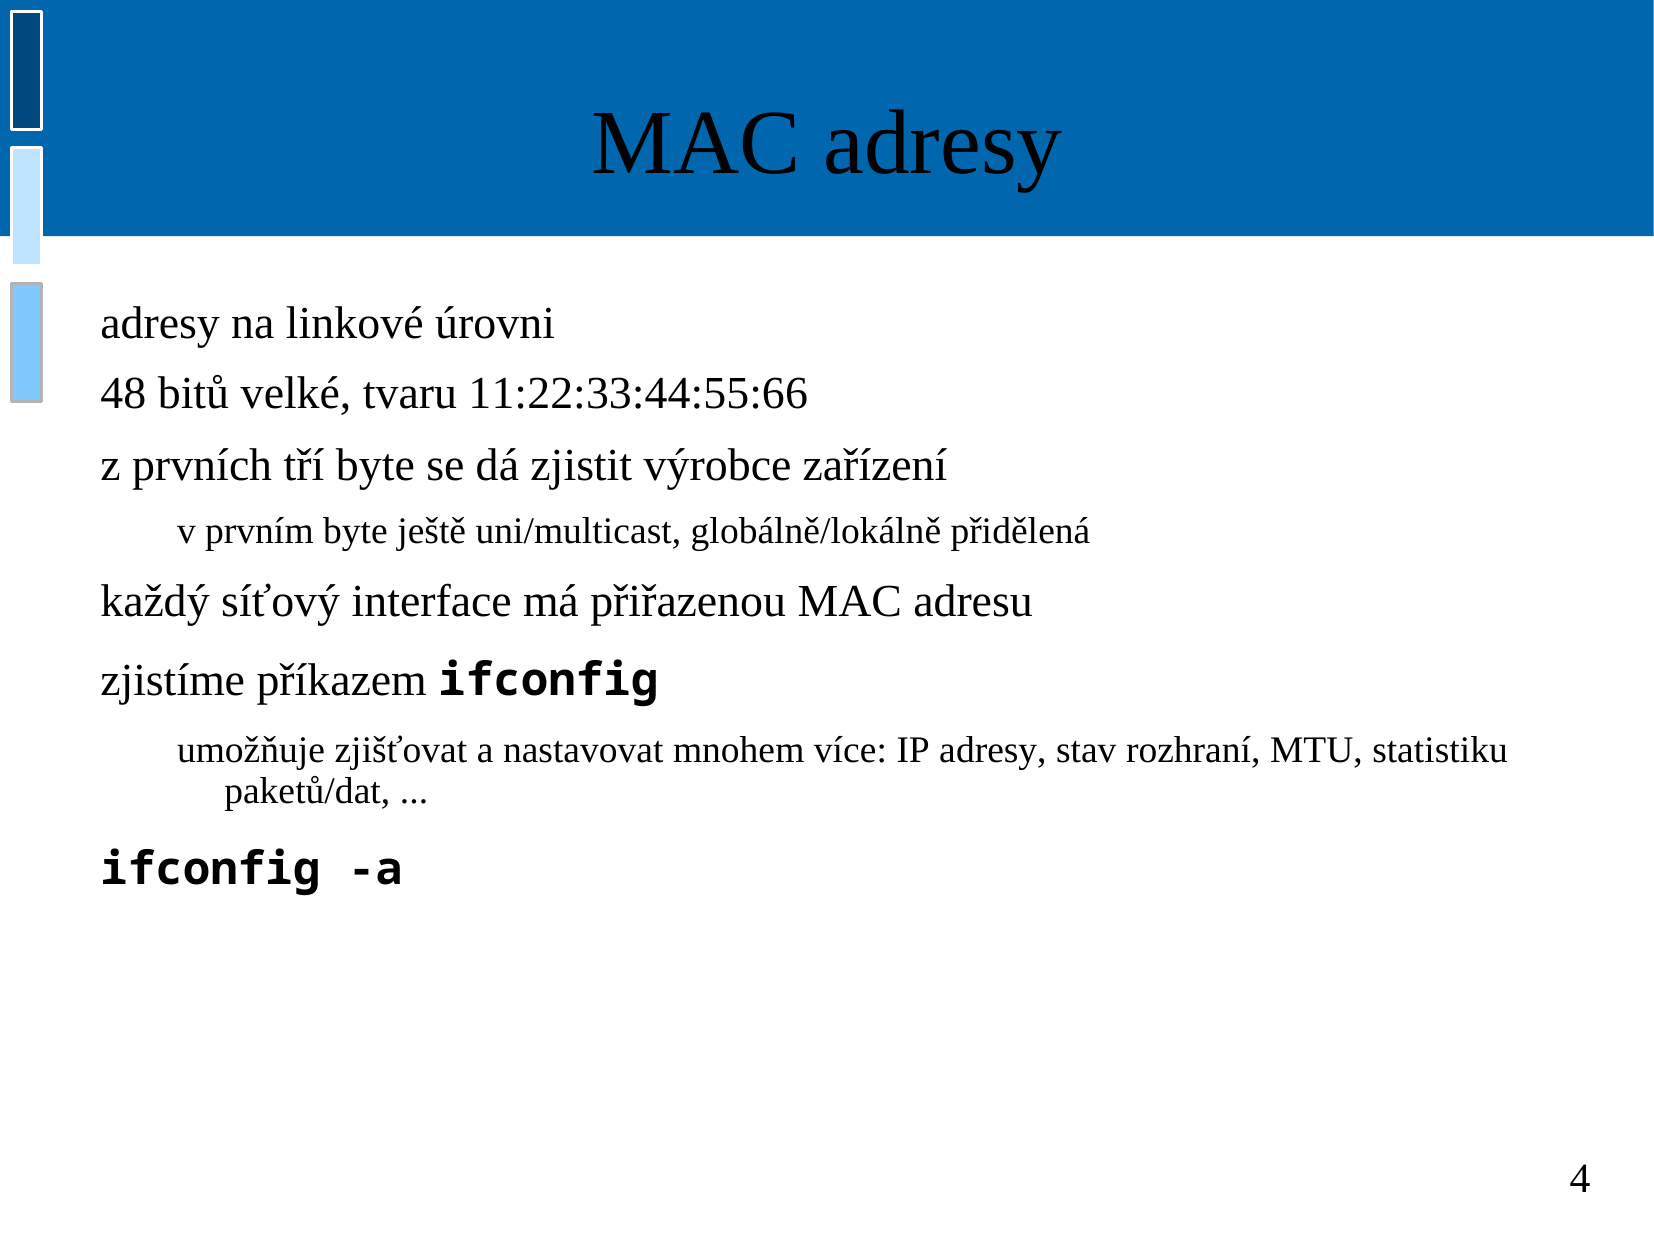

# MAC adresy
adresy na linkové úrovni
48 bitů velké, tvaru 11:22:33:44:55:66
z prvních tří byte se dá zjistit výrobce zařízení
v prvním byte ještě uni/multicast, globálně/lokálně přidělená
každý síťový interface má přiřazenou MAC adresu
zjistíme příkazem ifconfig
umožňuje zjišťovat a nastavovat mnohem více: IP adresy, stav rozhraní, MTU, statistiku paketů/dat, ...
ifconfig -a